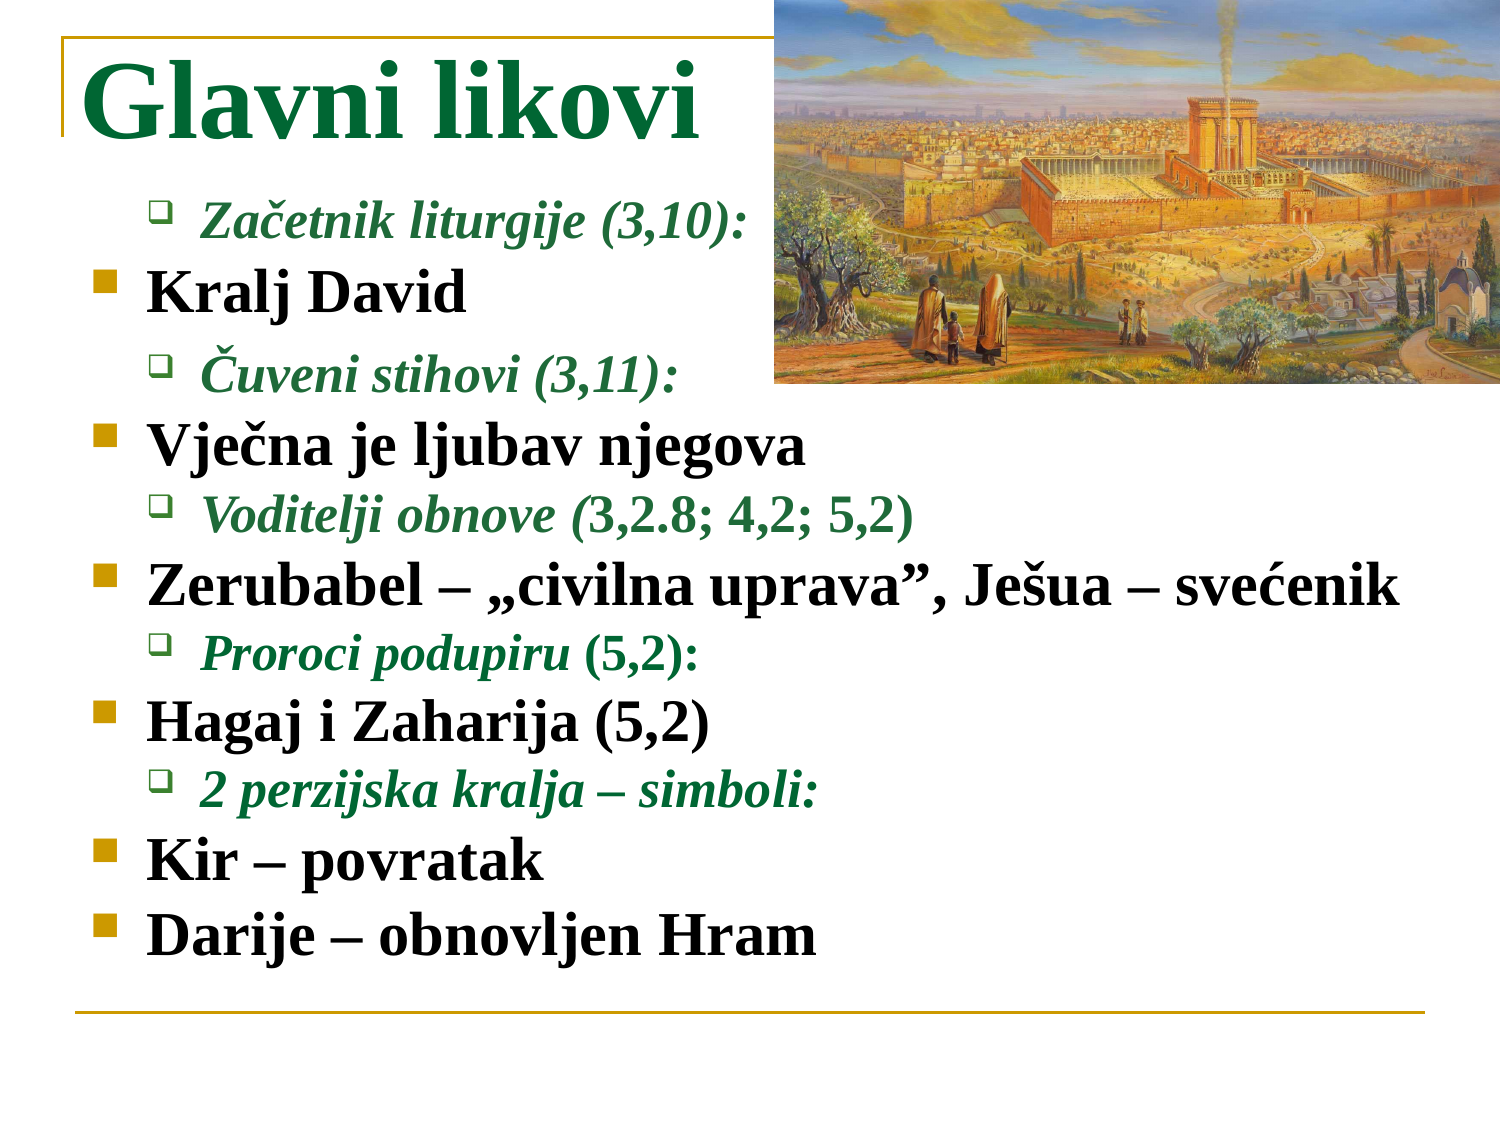

# Glavni likovi
Začetnik liturgije (3,10):
Kralj David
Čuveni stihovi (3,11):
Vječna je ljubav njegova
Voditelji obnove (3,2.8; 4,2; 5,2)
Zerubabel – „civilna uprava”, Ješua – svećenik
Proroci podupiru (5,2):
Hagaj i Zaharija (5,2)
2 perzijska kralja – simboli:
Kir – povratak
Darije – obnovljen Hram